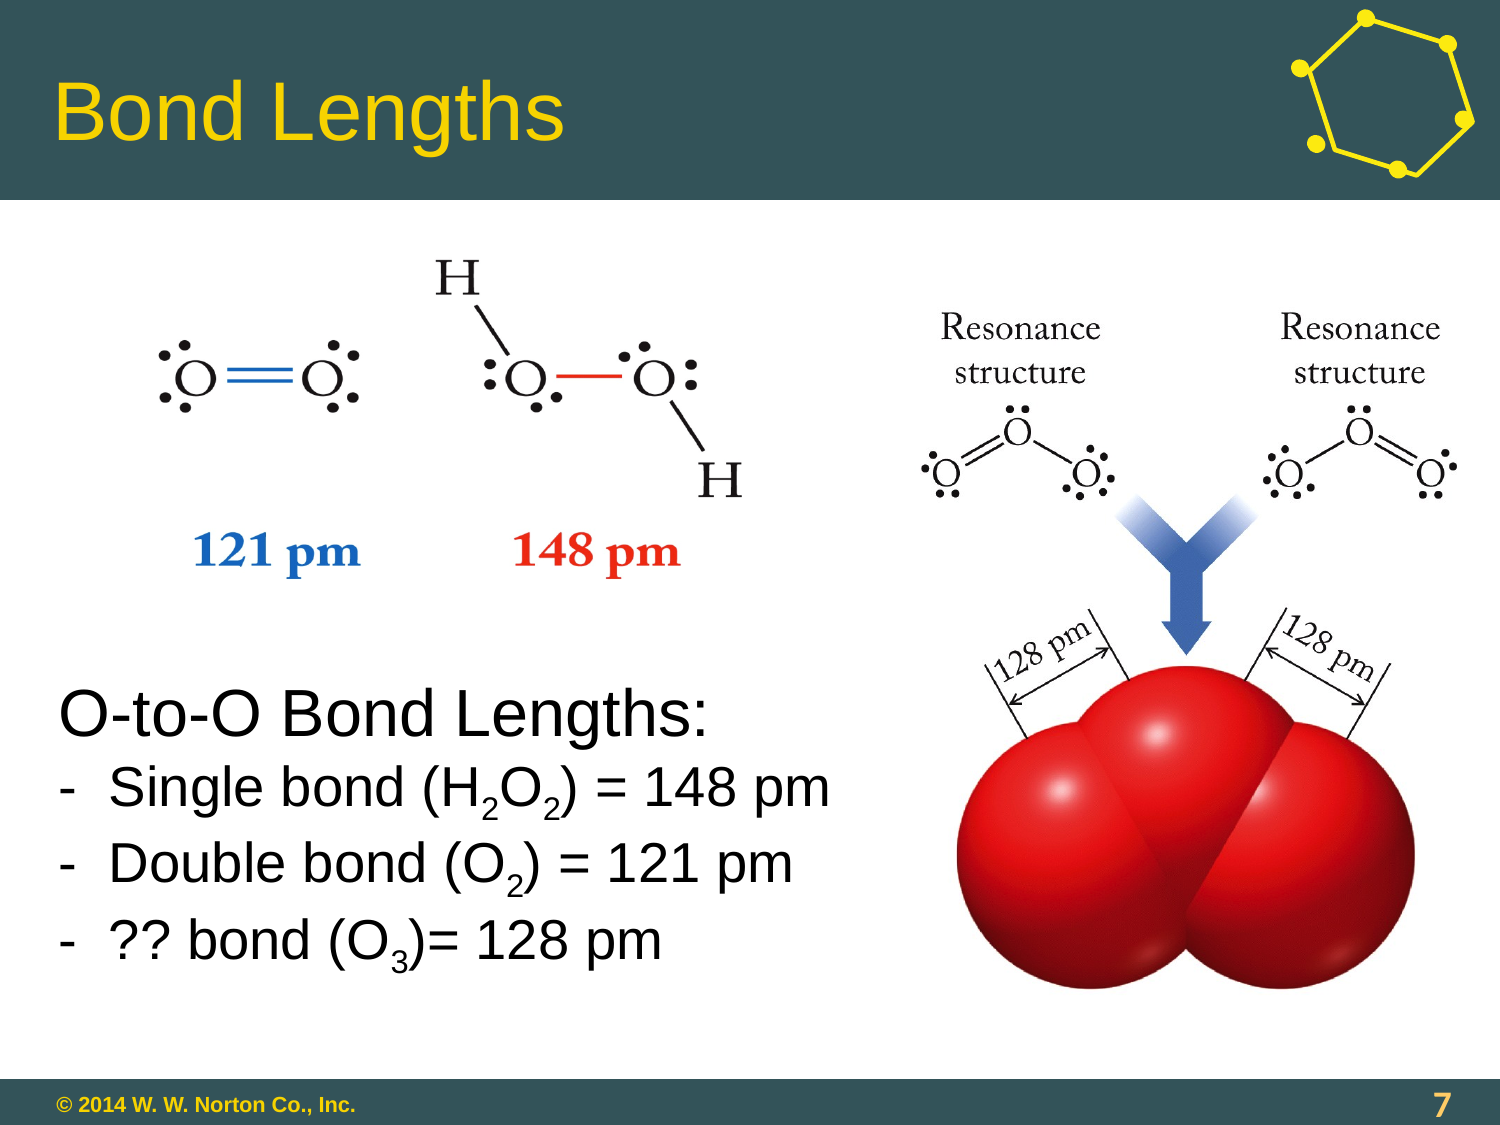

# Bond Lengths
O-to-O Bond Lengths:
- Single bond (H2O2) = 148 pm
- Double bond (O2) = 121 pm
- ?? bond (O3)= 128 pm